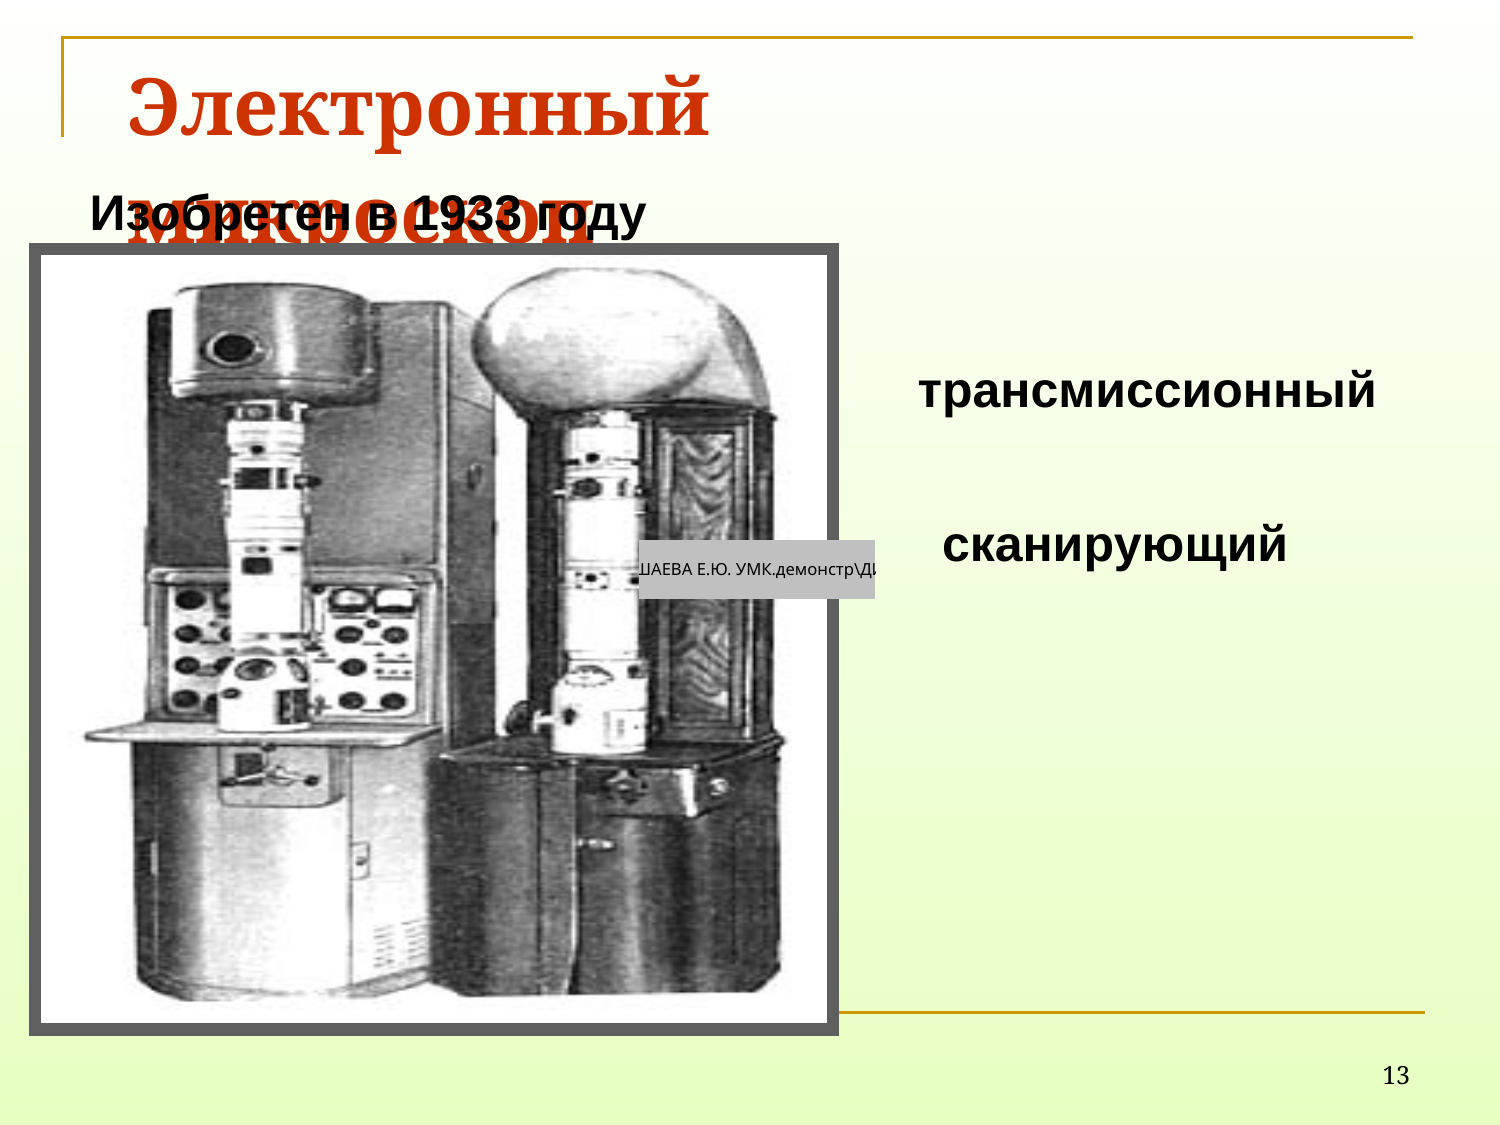

# Электронный микроскоп
Изобретен в 1933 году
трансмиссионный
сканирующий
13